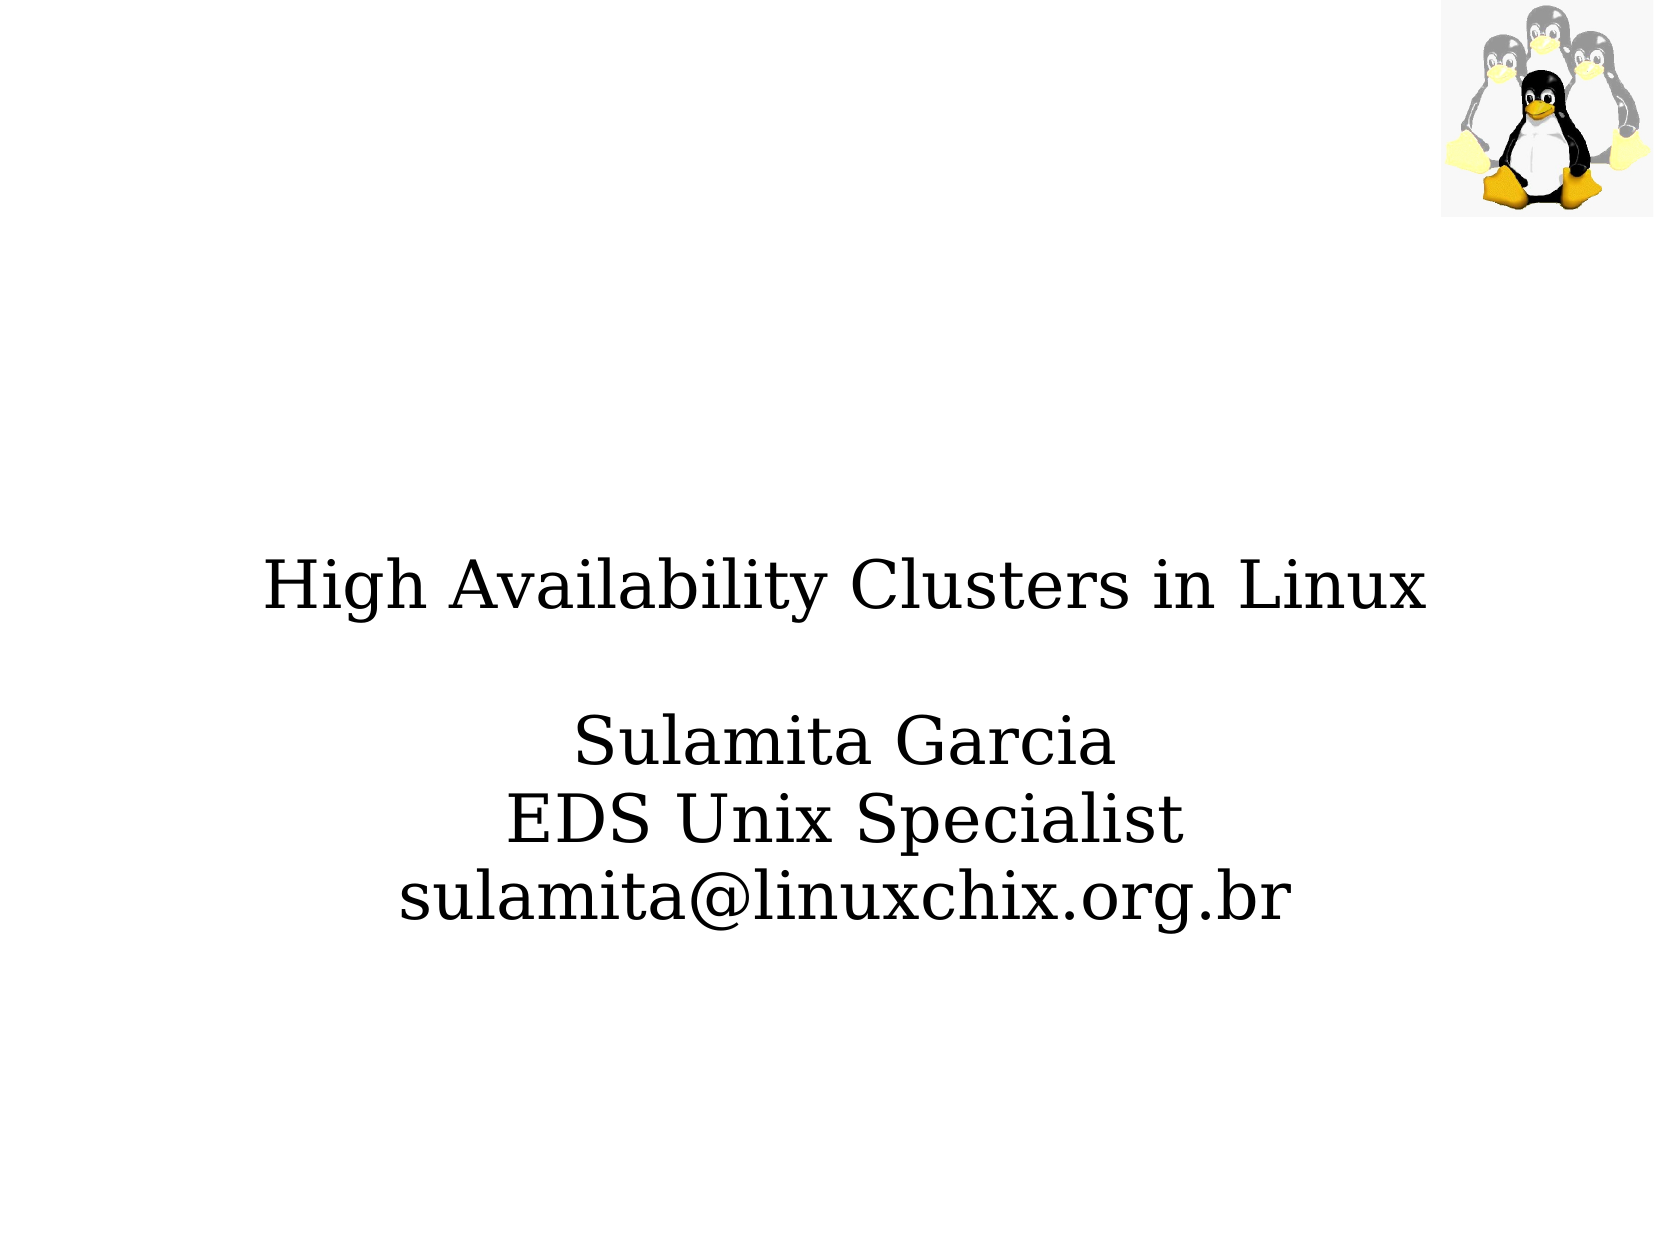

# High Availability Clusters in Linux
Sulamita Garcia
EDS Unix Specialist
sulamita@linuxchix.org.br